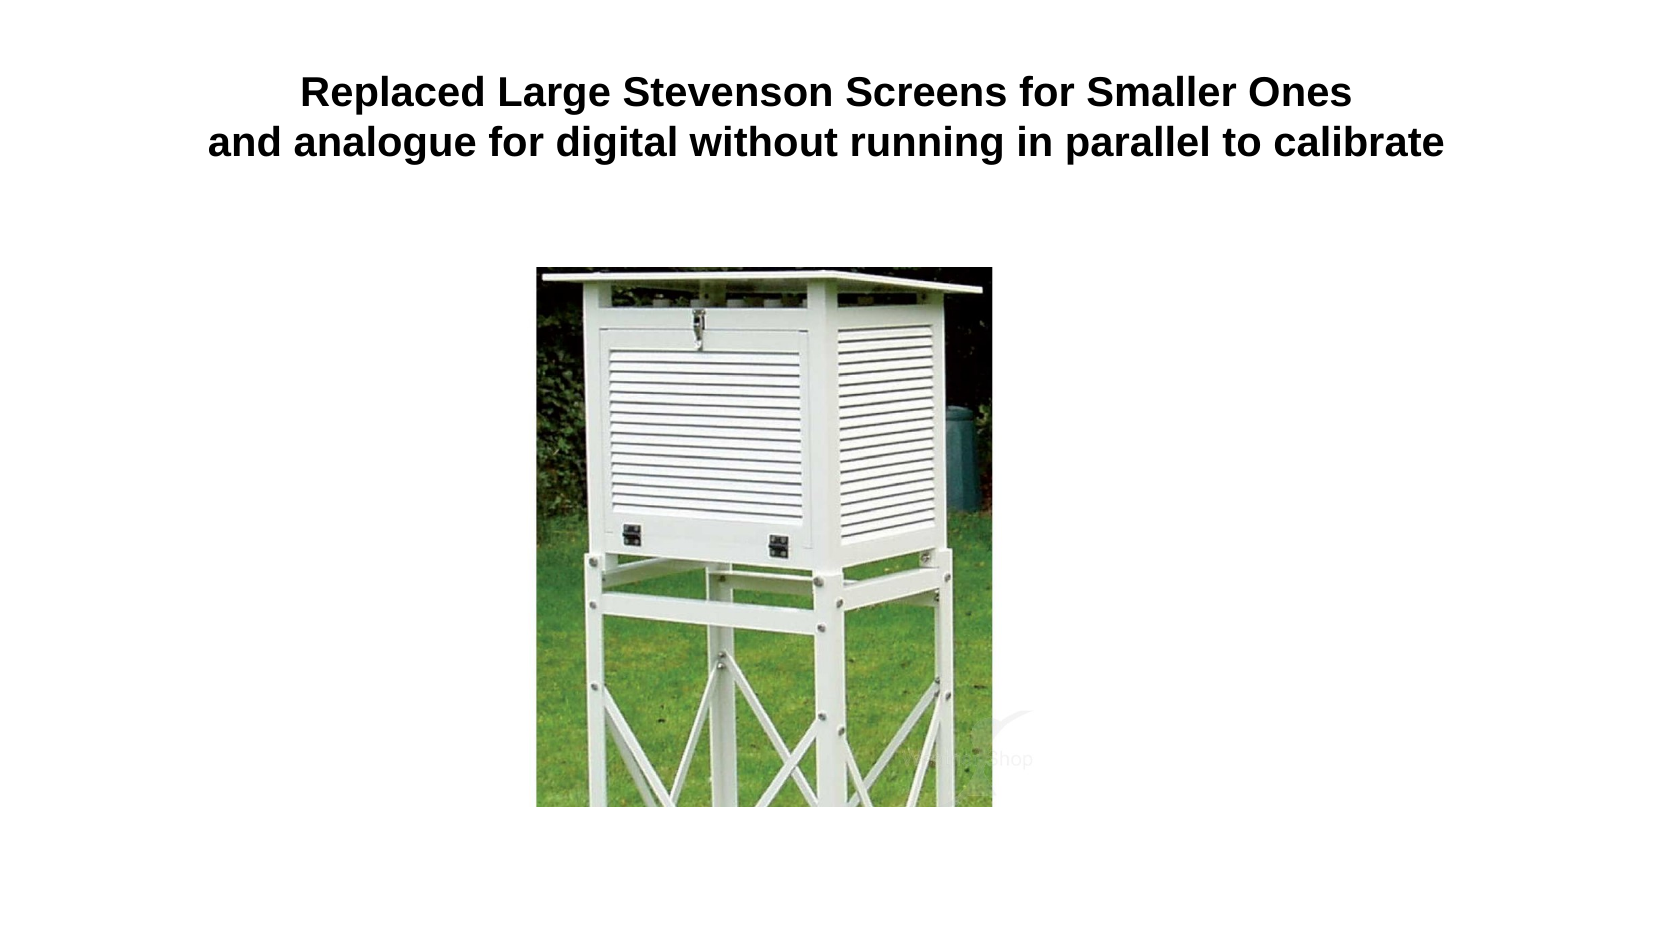

Replaced Large Stevenson Screens for Smaller Ones
and analogue for digital without running in parallel to calibrate